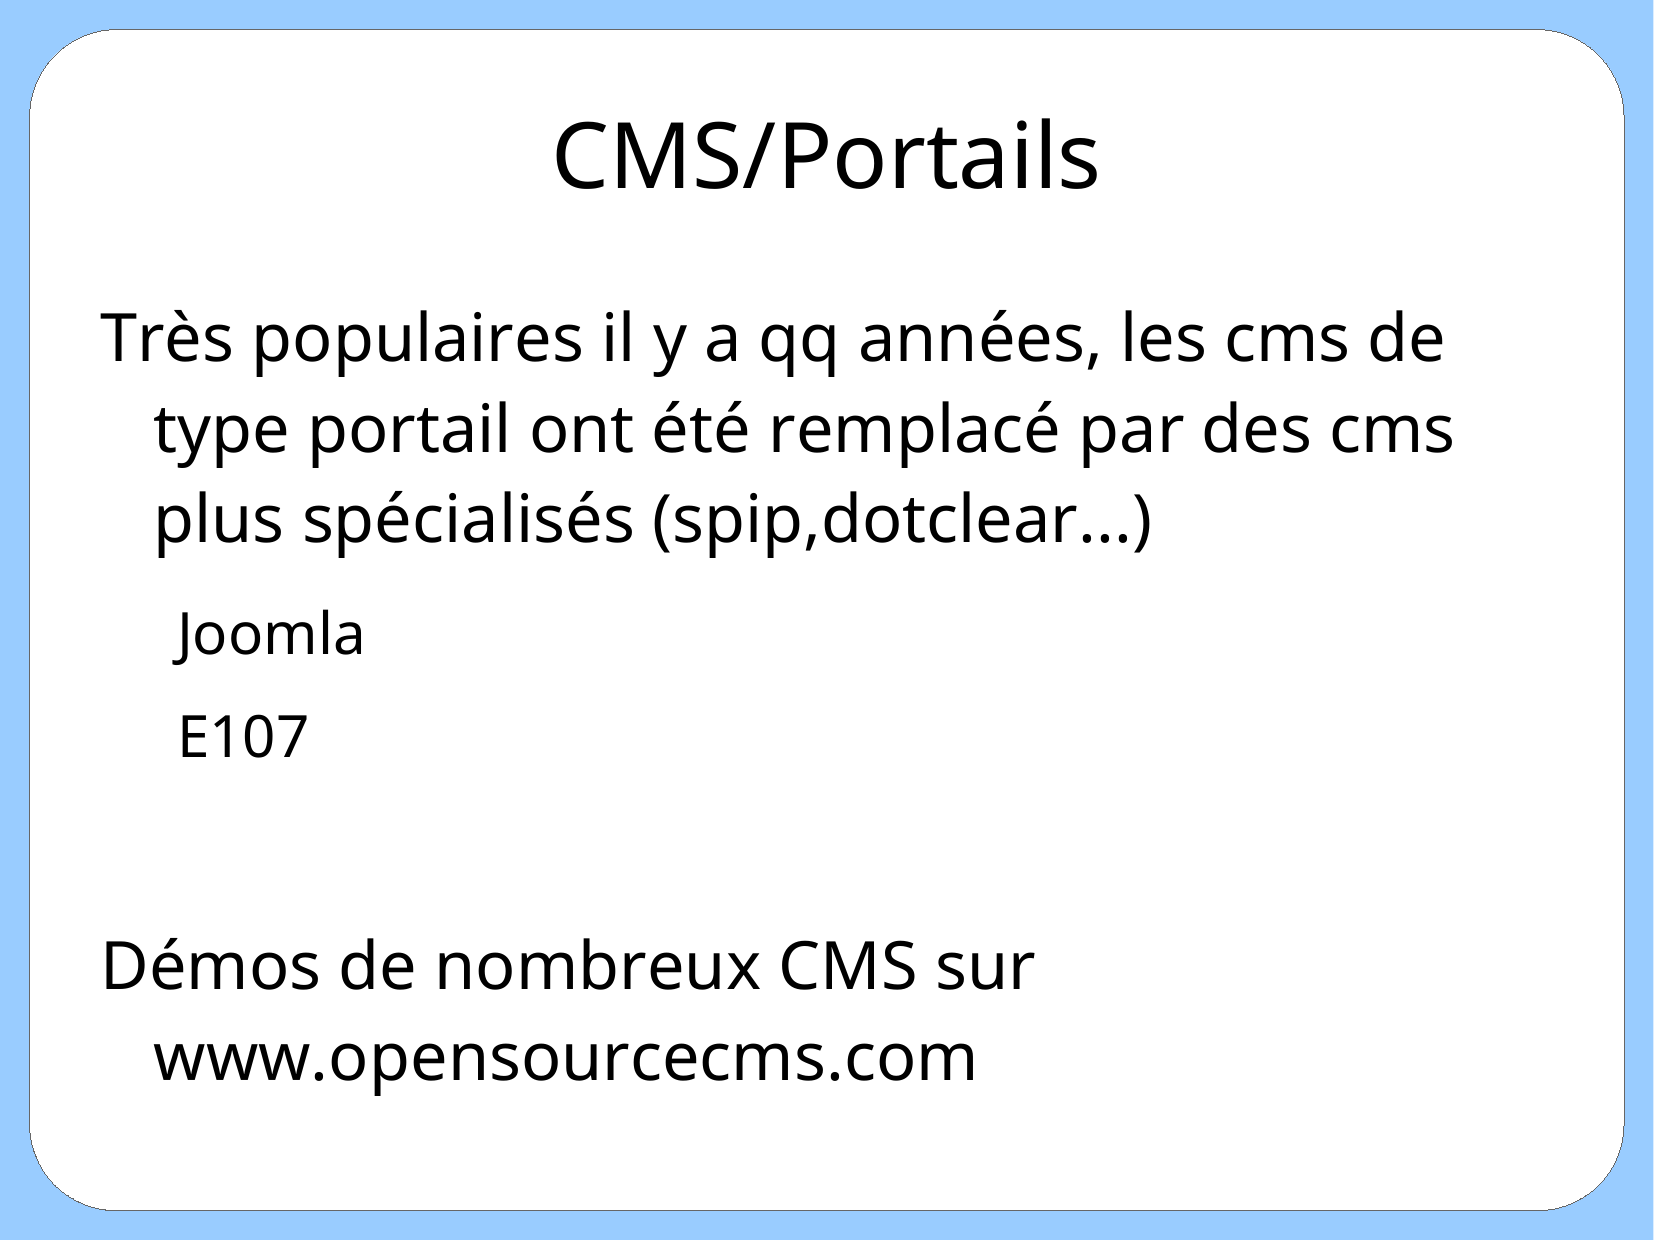

# CMS/Portails
Très populaires il y a qq années, les cms de type portail ont été remplacé par des cms plus spécialisés (spip,dotclear...)
Joomla
E107
Démos de nombreux CMS sur www.opensourcecms.com